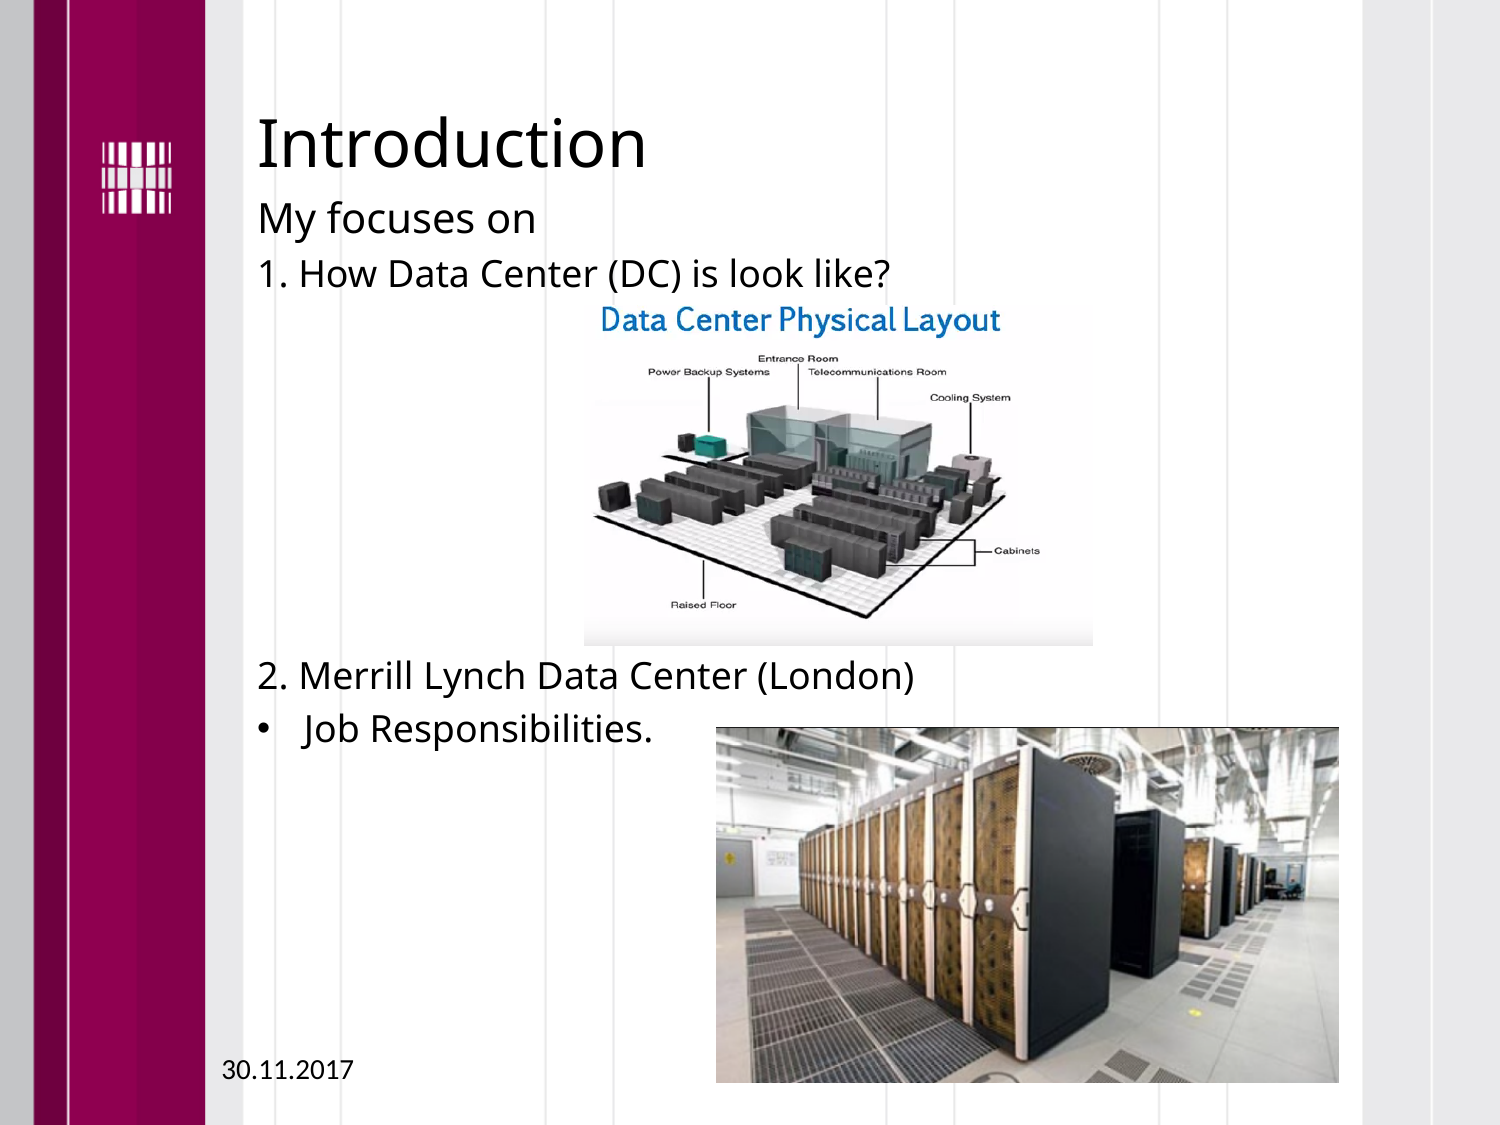

# Introduction
My focuses on
1. How Data Center (DC) is look like?
2. Merrill Lynch Data Center (London)
Job Responsibilities.
30.11.2017